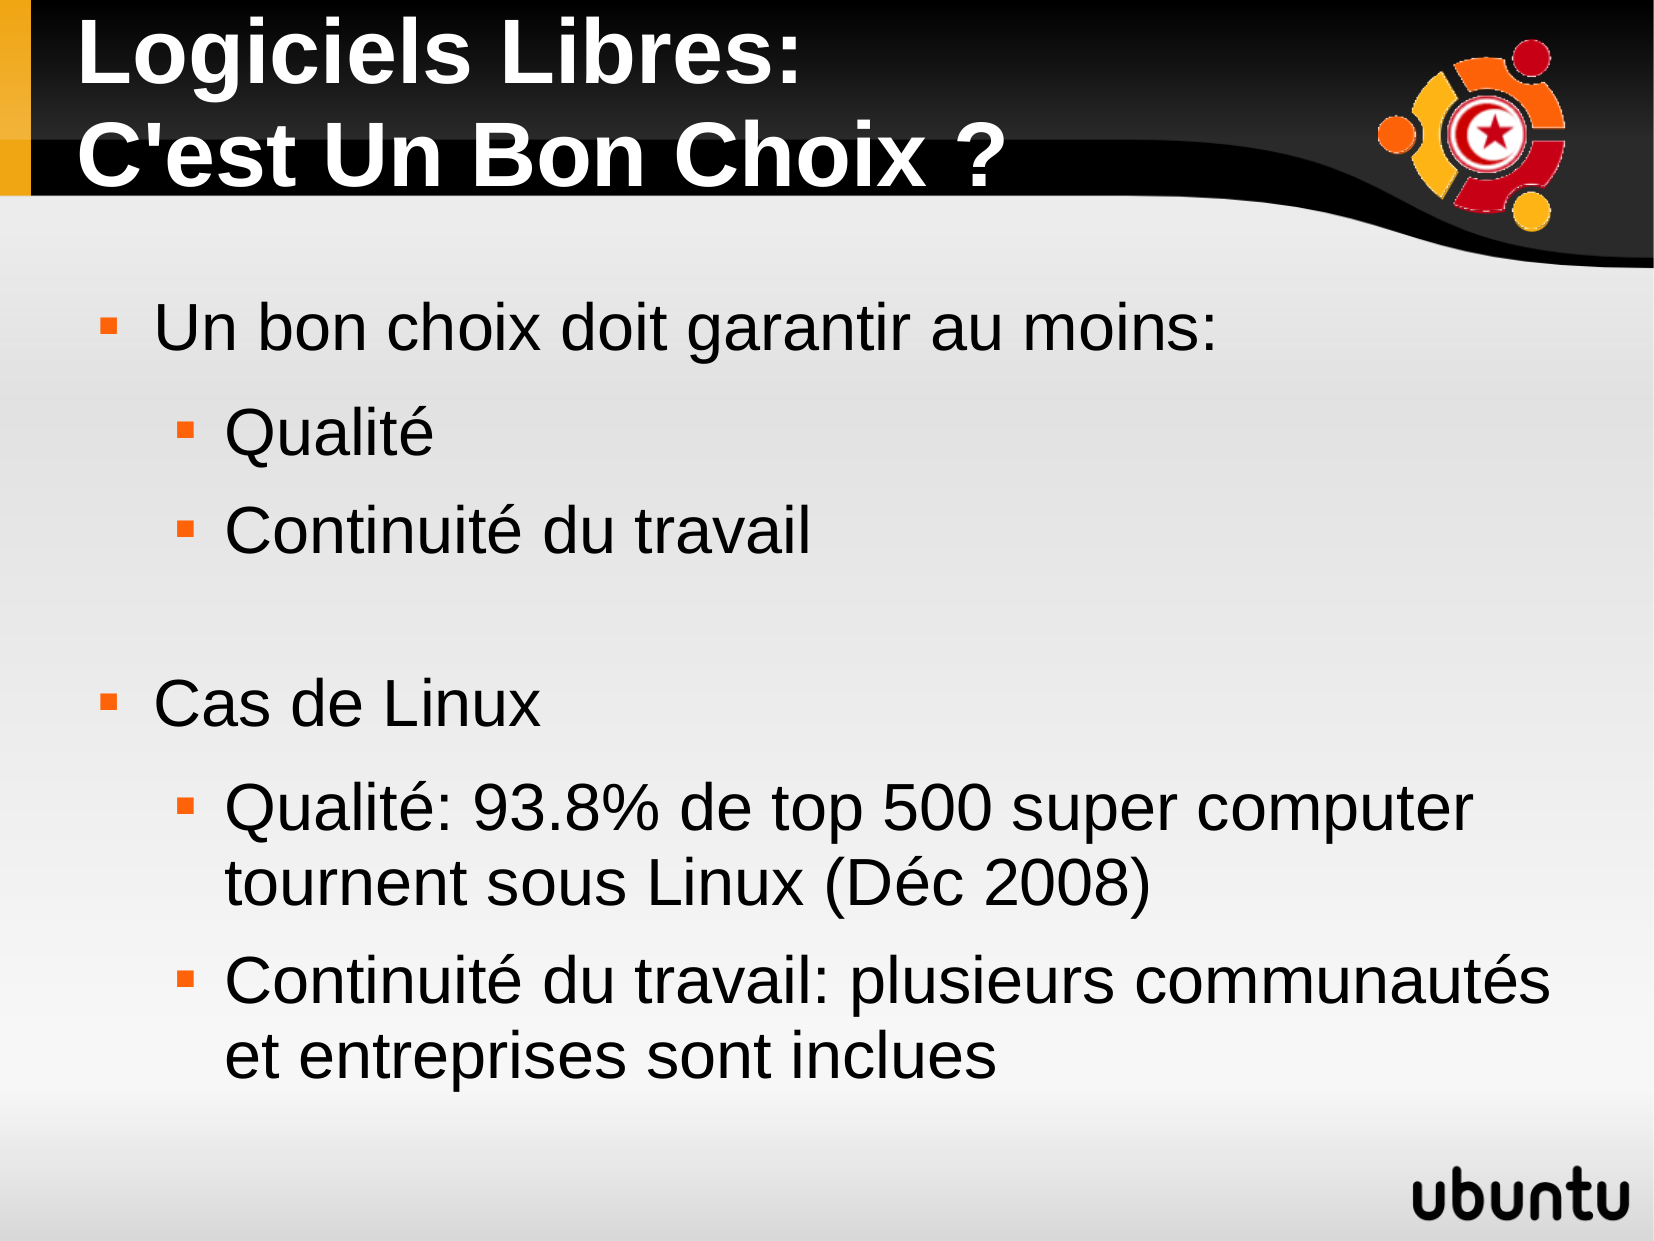

# Logiciels Libres: C'est Un Bon Choix ?
Un bon choix doit garantir au moins:
Qualité
Continuité du travail
Cas de Linux
Qualité: 93.8% de top 500 super computer tournent sous Linux (Déc 2008)
Continuité du travail: plusieurs communautés et entreprises sont inclues